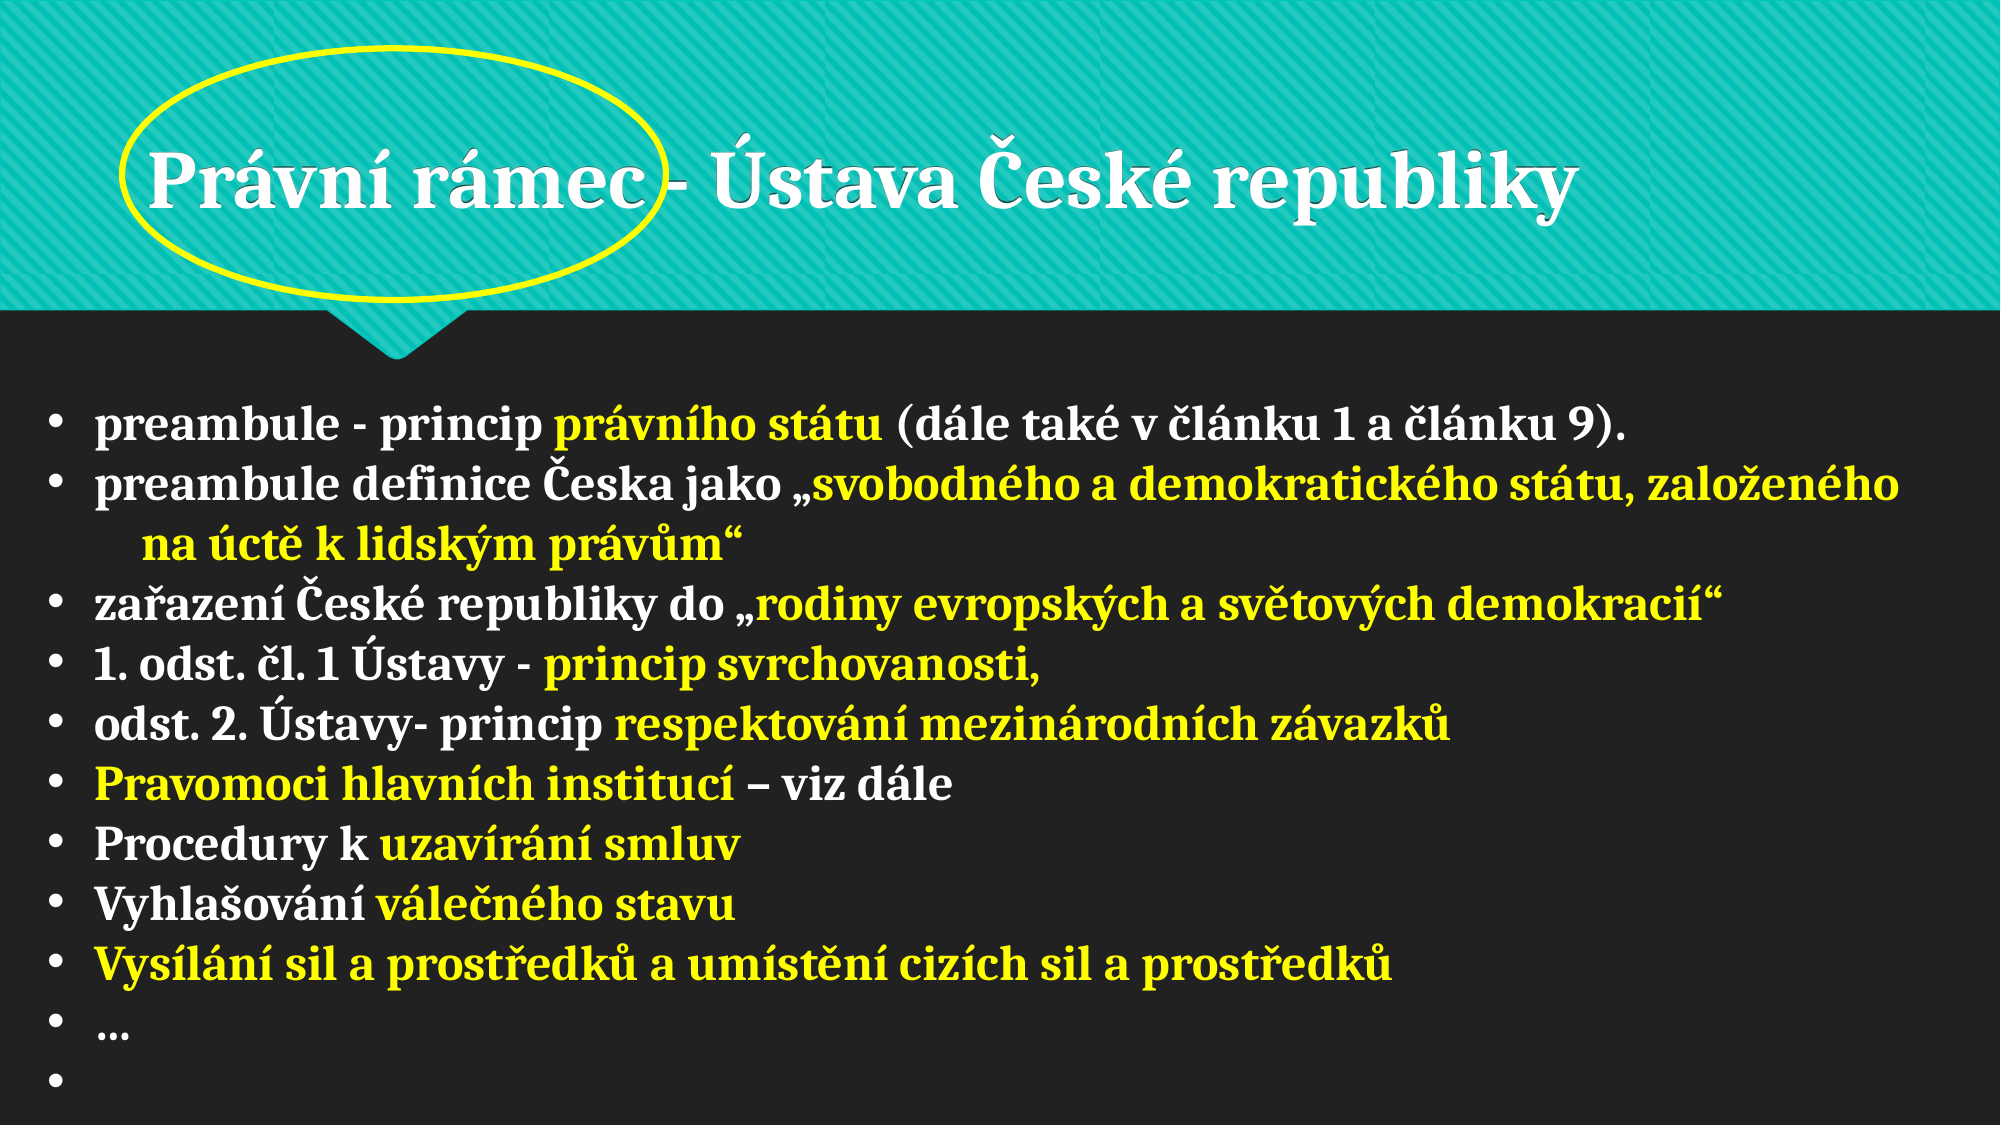

# Právní rámec - Ústava České republiky
preambule - princip právního státu (dále také v článku 1 a článku 9).
preambule definice Česka jako „svobodného a demokratického státu, založeného na úctě k lidským právům“
zařazení České republiky do „rodiny evropských a světových demokracií“
1. odst. čl. 1 Ústavy - princip svrchovanosti,
odst. 2. Ústavy- princip respektování mezinárodních závazků
Pravomoci hlavních institucí – viz dále
Procedury k uzavírání smluv
Vyhlašování válečného stavu
Vysílání sil a prostředků a umístění cizích sil a prostředků
…